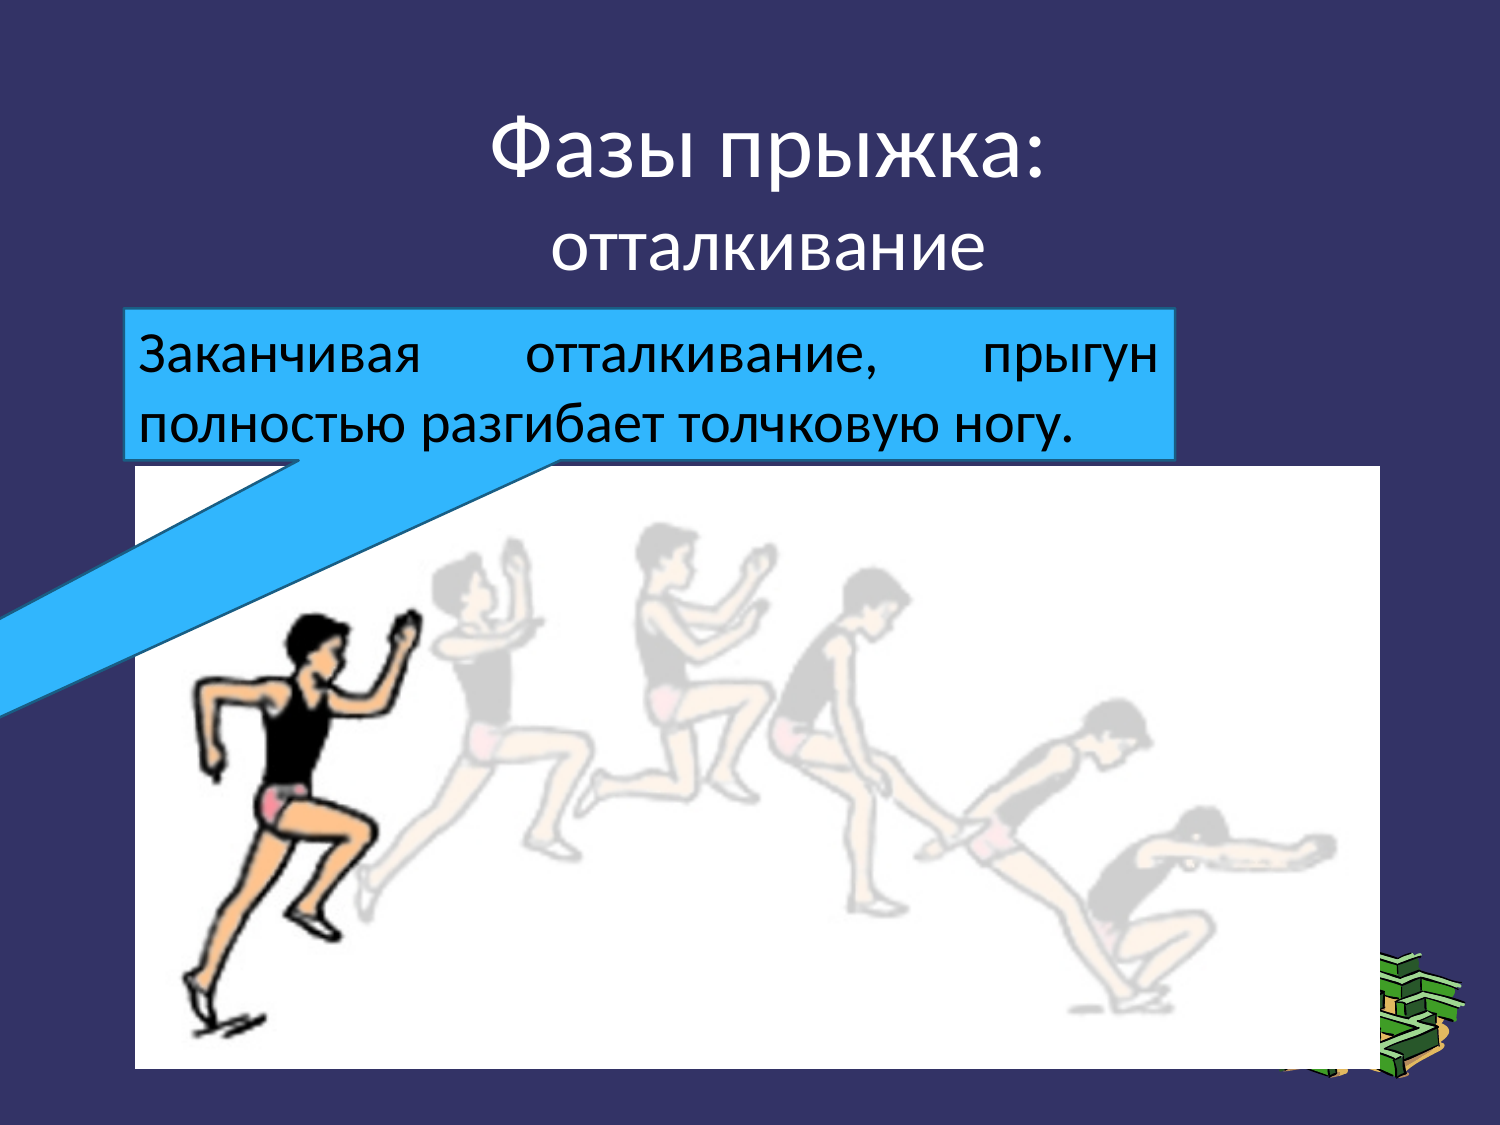

Фазы прыжка:
отталкивание
Заканчивая отталкивание, прыгун полностью разгибает толчковую ногу.